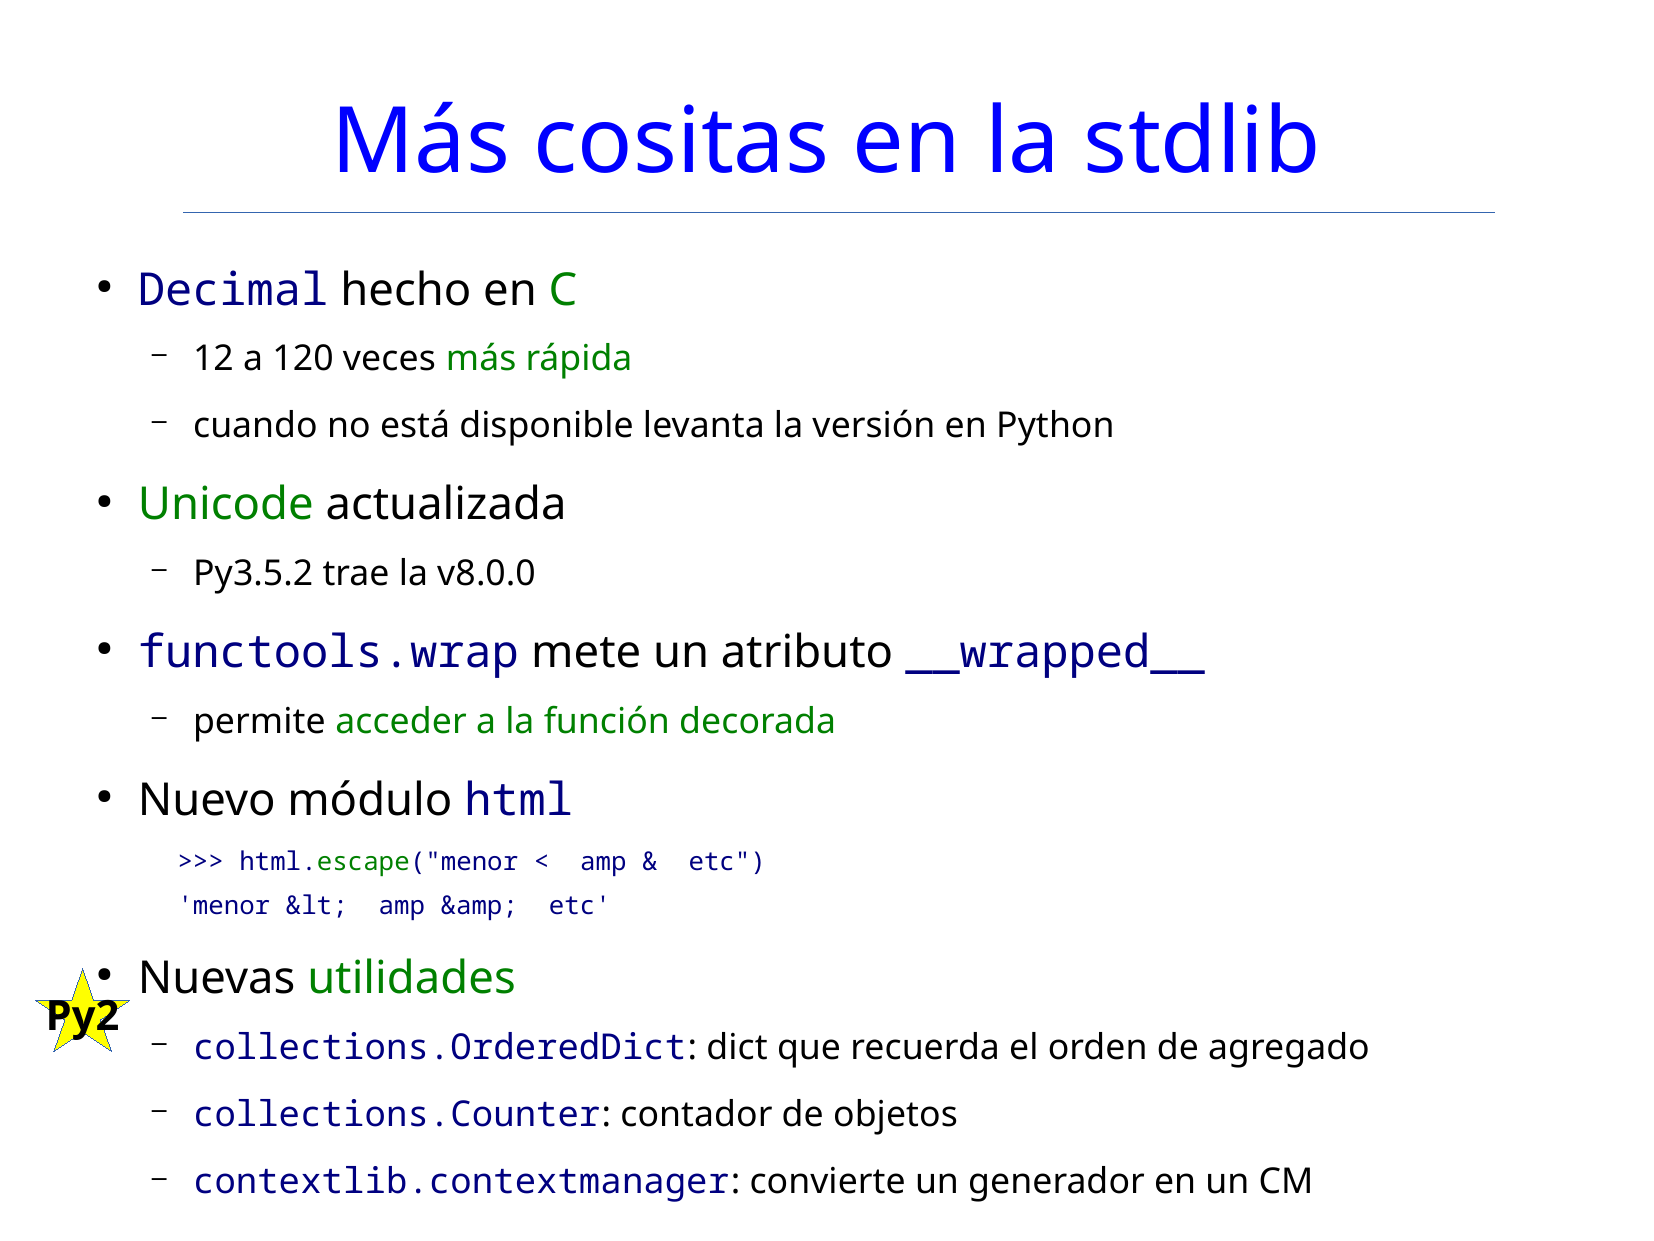

# Más cositas en la stdlib
Decimal hecho en C
12 a 120 veces más rápida
cuando no está disponible levanta la versión en Python
Unicode actualizada
Py3.5.2 trae la v8.0.0
functools.wrap mete un atributo __wrapped__
permite acceder a la función decorada
Nuevo módulo html
>>> html.escape("menor < amp & etc")
'menor &lt; amp &amp; etc'
Nuevas utilidades
collections.OrderedDict: dict que recuerda el orden de agregado
collections.Counter: contador de objetos
contextlib.contextmanager: convierte un generador en un CM
Py2